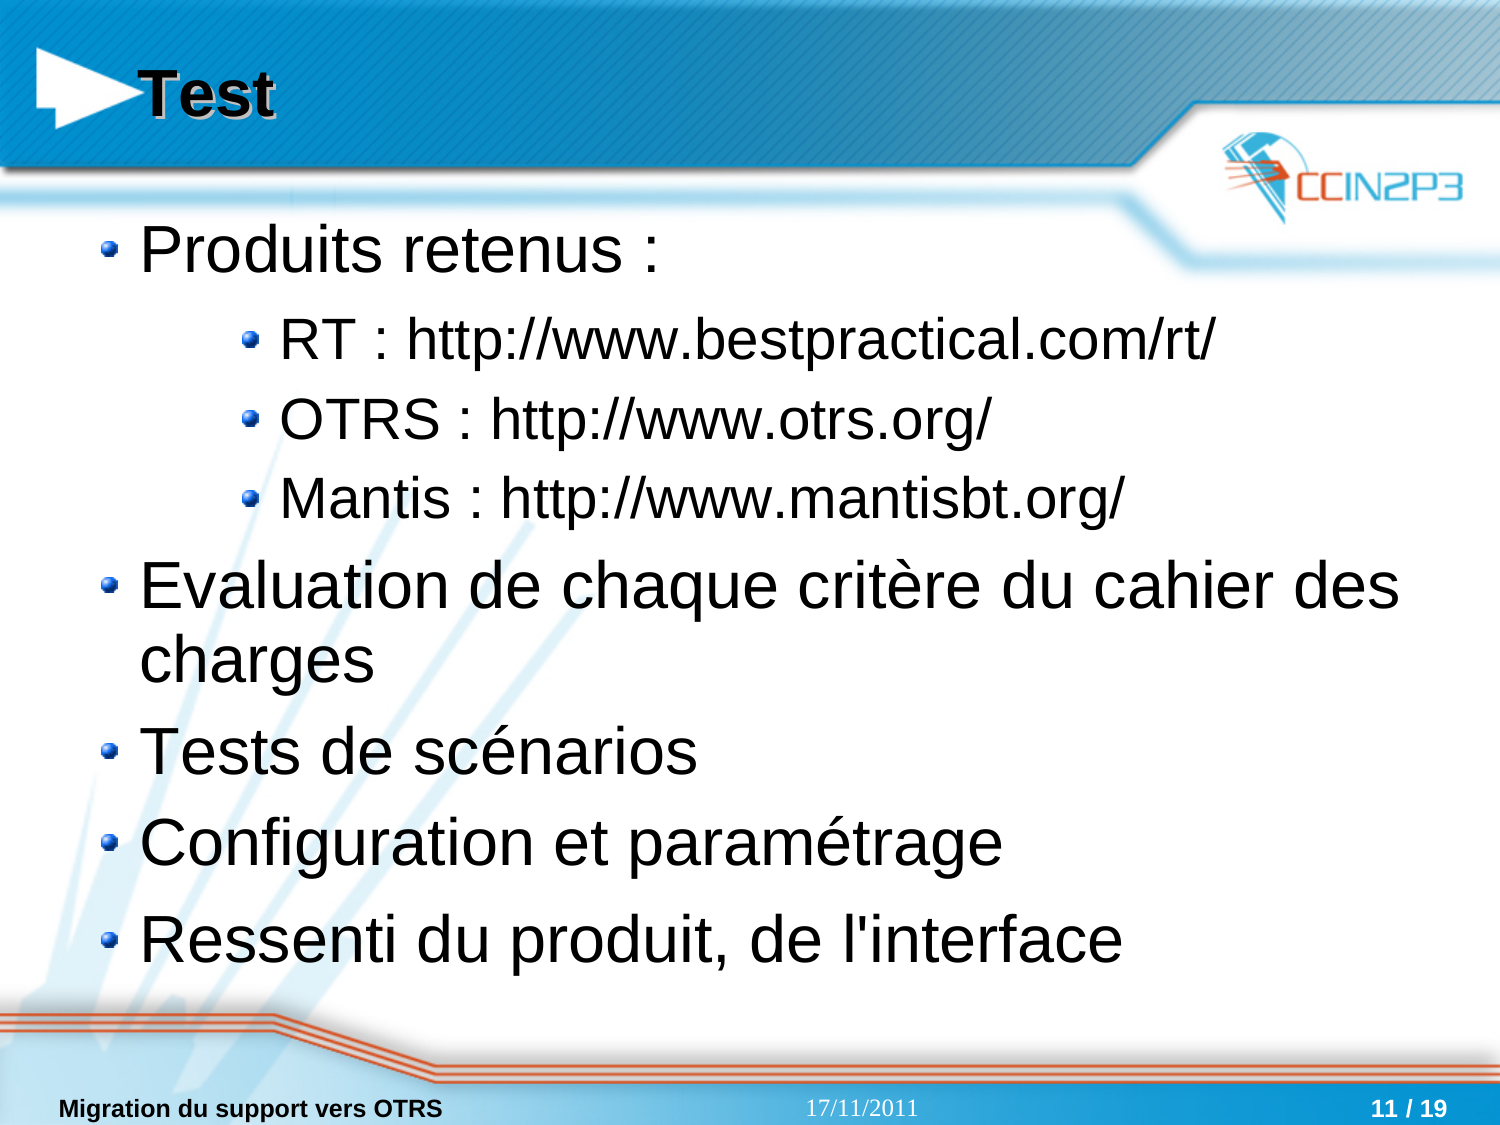

# Test
Produits retenus :
RT : http://www.bestpractical.com/rt/
OTRS : http://www.otrs.org/
Mantis : http://www.mantisbt.org/
Evaluation de chaque critère du cahier des charges
Tests de scénarios
Configuration et paramétrage
Ressenti du produit, de l'interface
Migration du support vers OTRS
11